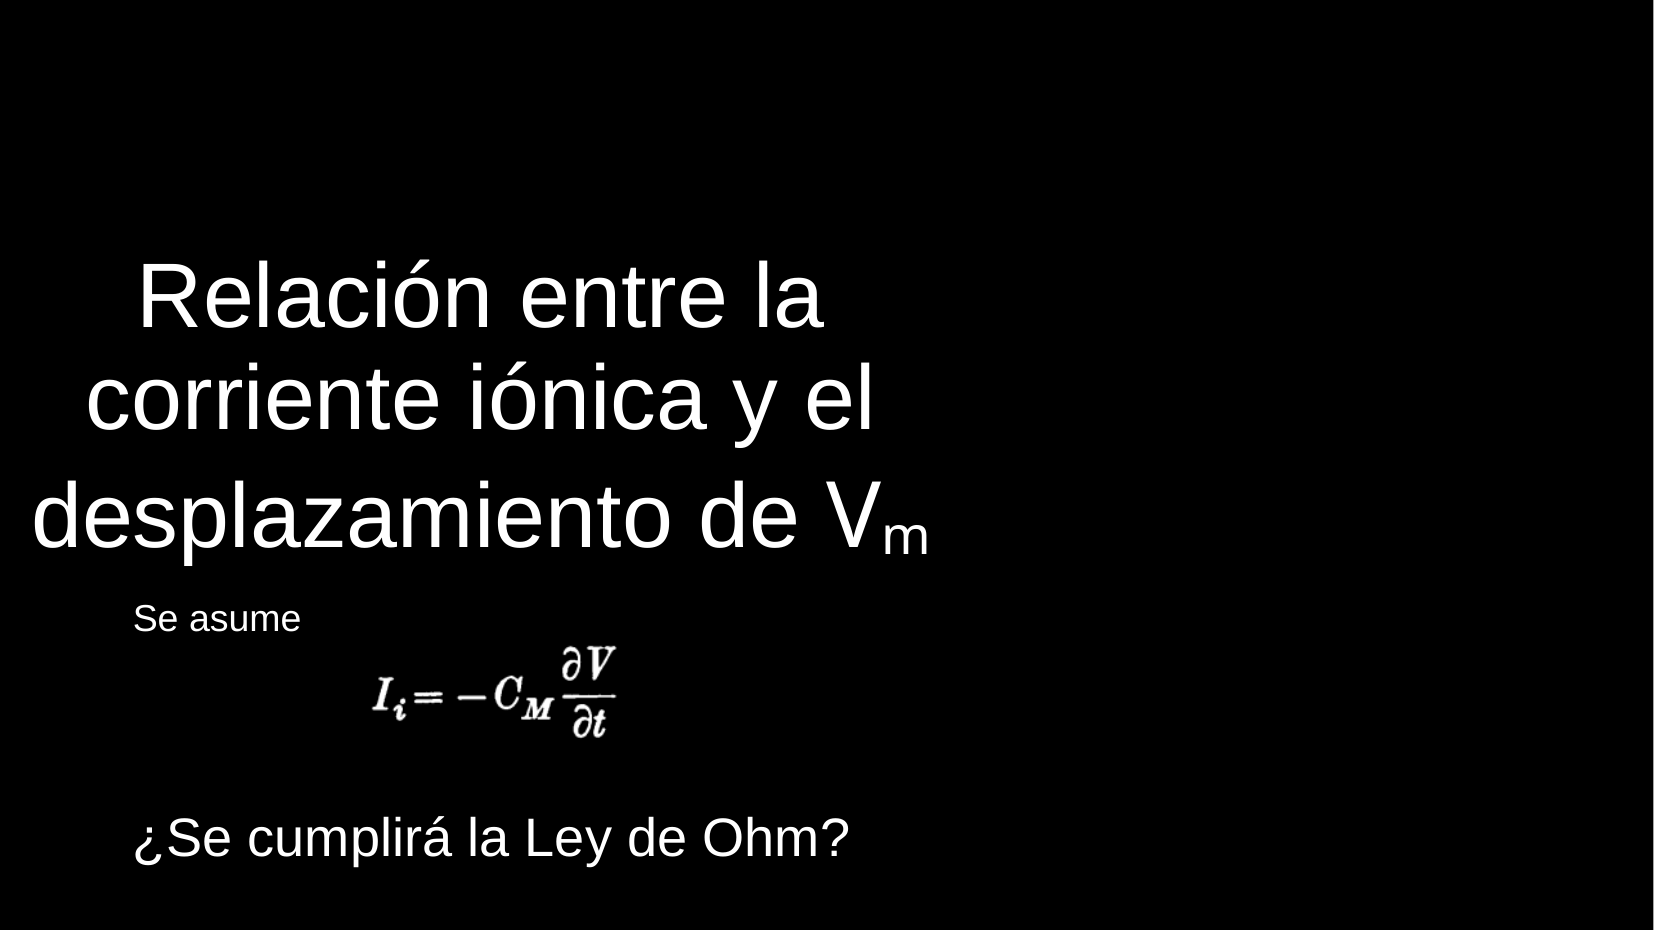

# Relación entre la corriente iónica y el desplazamiento de Vm
Se asume
¿Se cumplirá la Ley de Ohm?